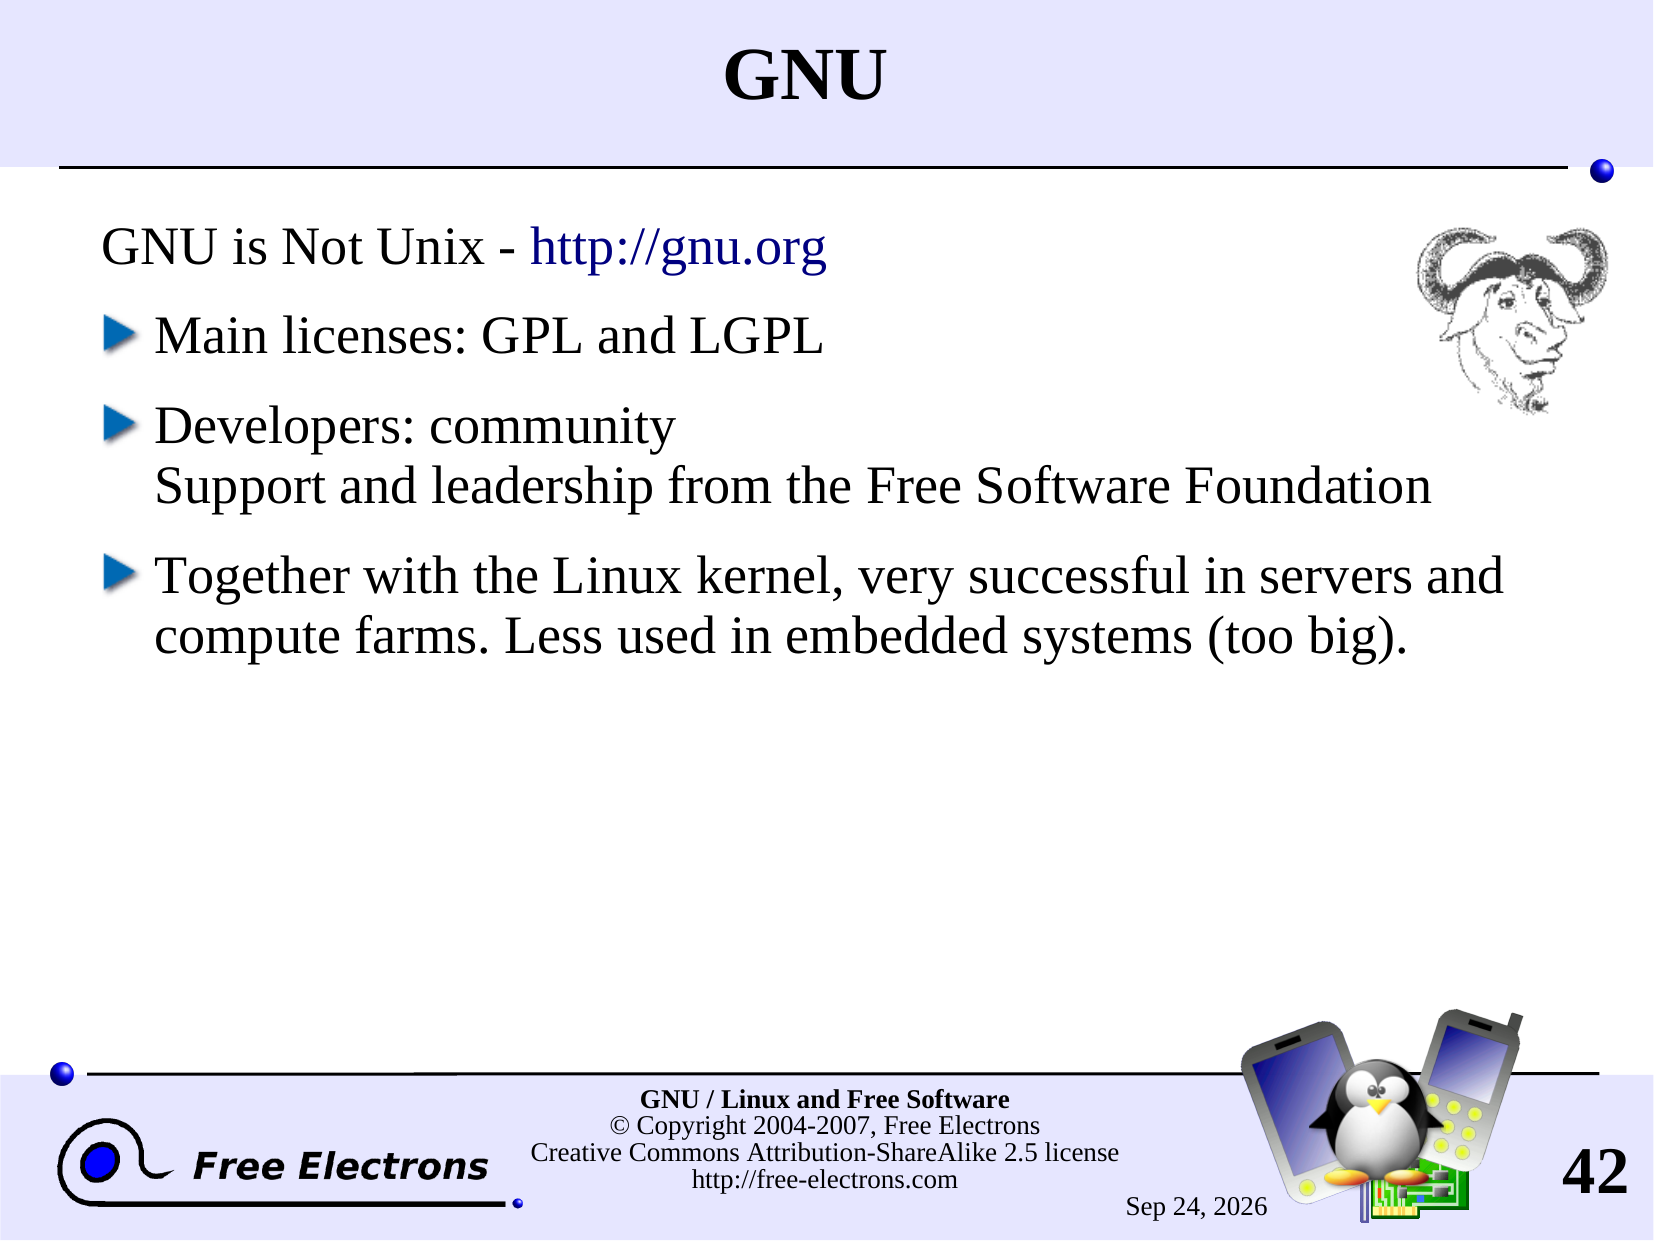

# GNU
GNU is Not Unix - http://gnu.org
Main licenses: GPL and LGPL
Developers: community
Support and leadership from the Free Software Foundation
Together with the Linux kernel, very successful in servers and compute farms. Less used in embedded systems (too big).